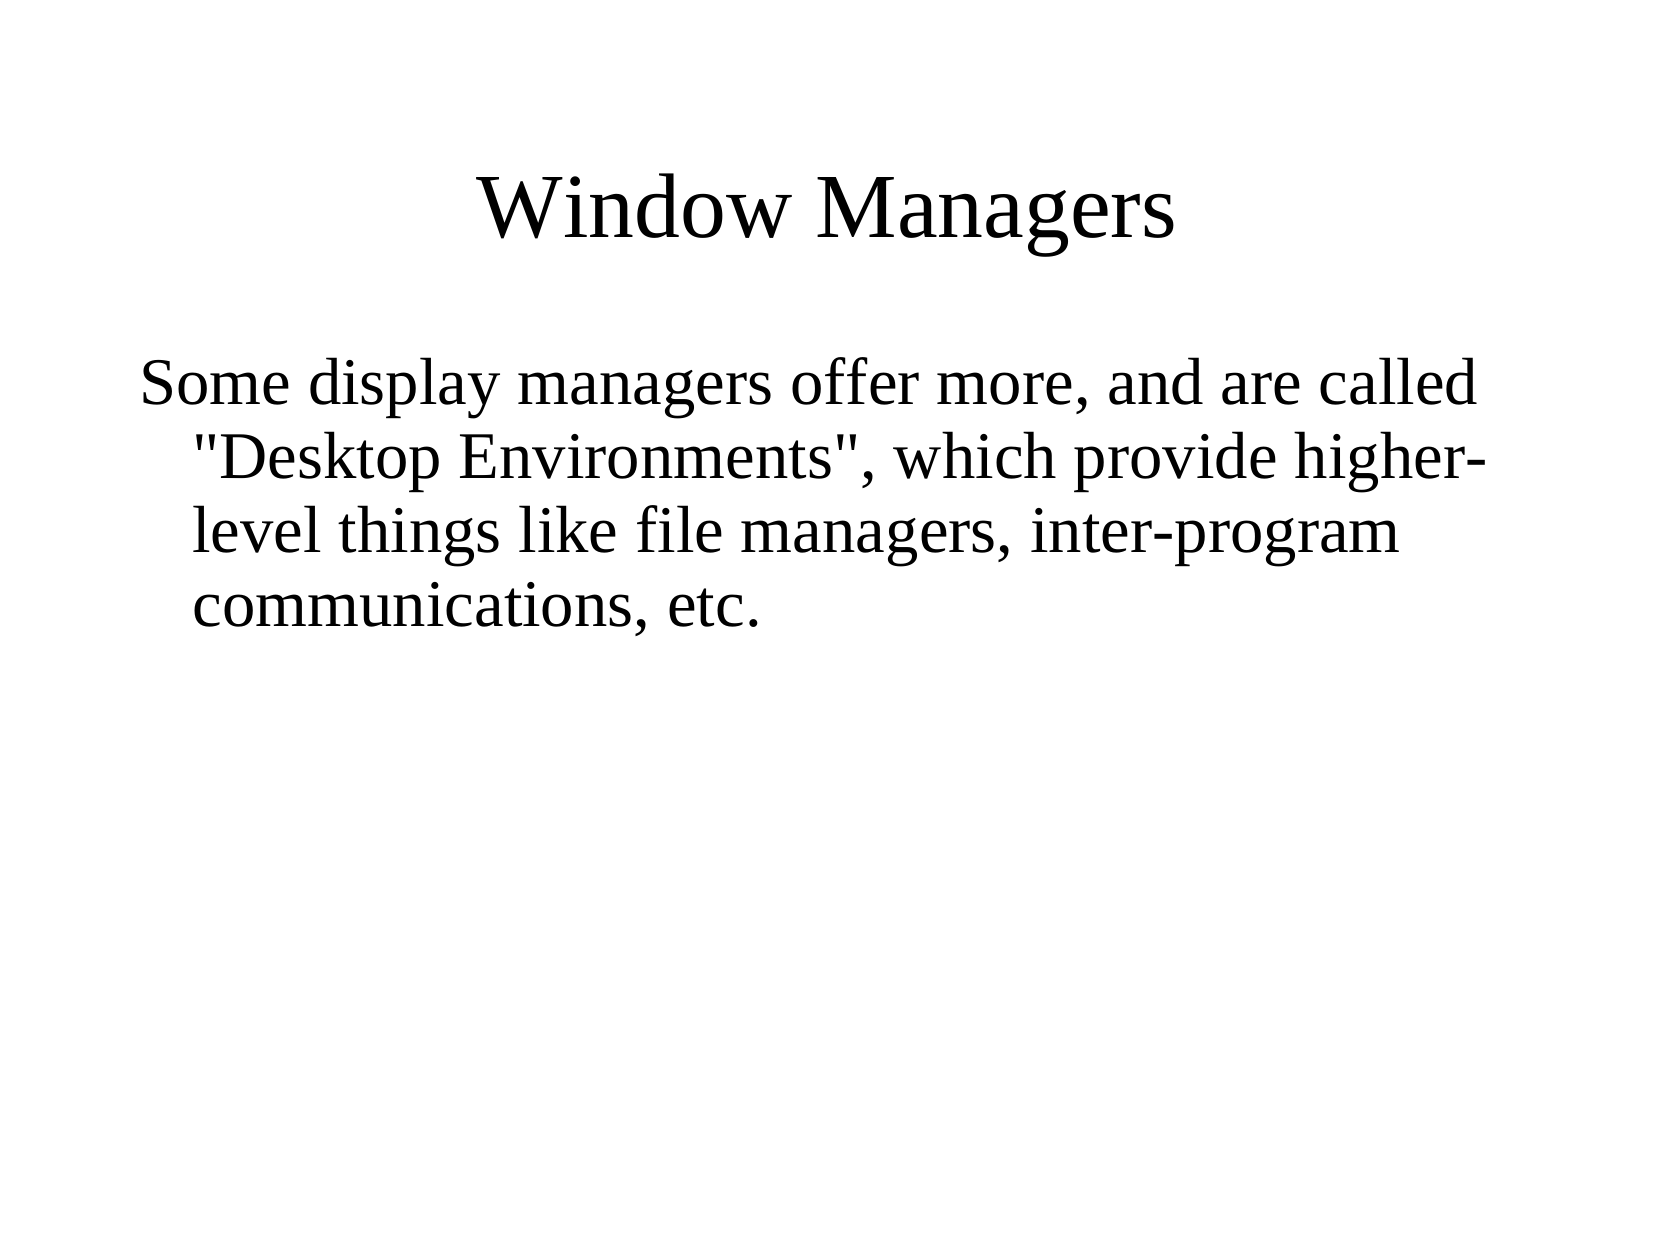

# Window Managers
Some display managers offer more, and are called "Desktop Environments", which provide higher-level things like file managers, inter-program communications, etc.